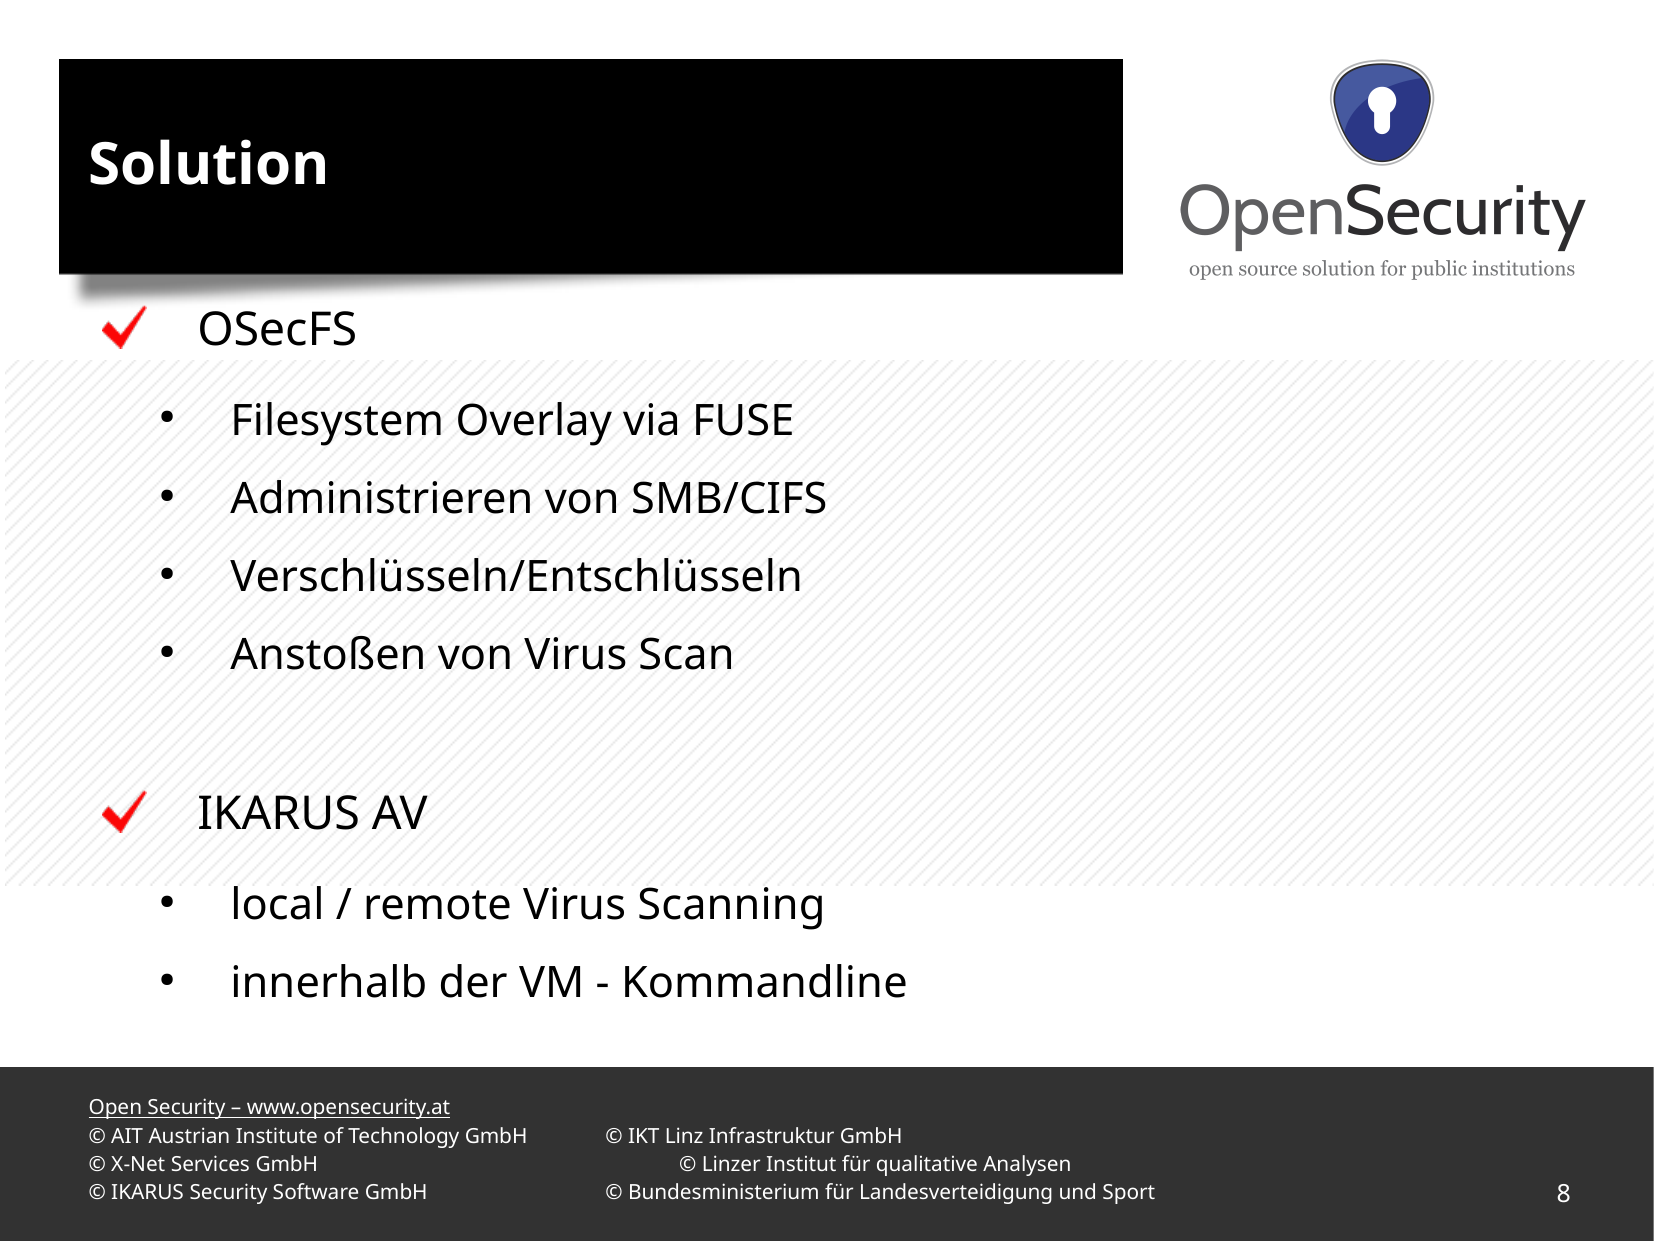

# Solution
OSecFS
Filesystem Overlay via FUSE
Administrieren von SMB/CIFS
Verschlüsseln/Entschlüsseln
Anstoßen von Virus Scan
IKARUS AV
local / remote Virus Scanning
innerhalb der VM - Kommandline
8